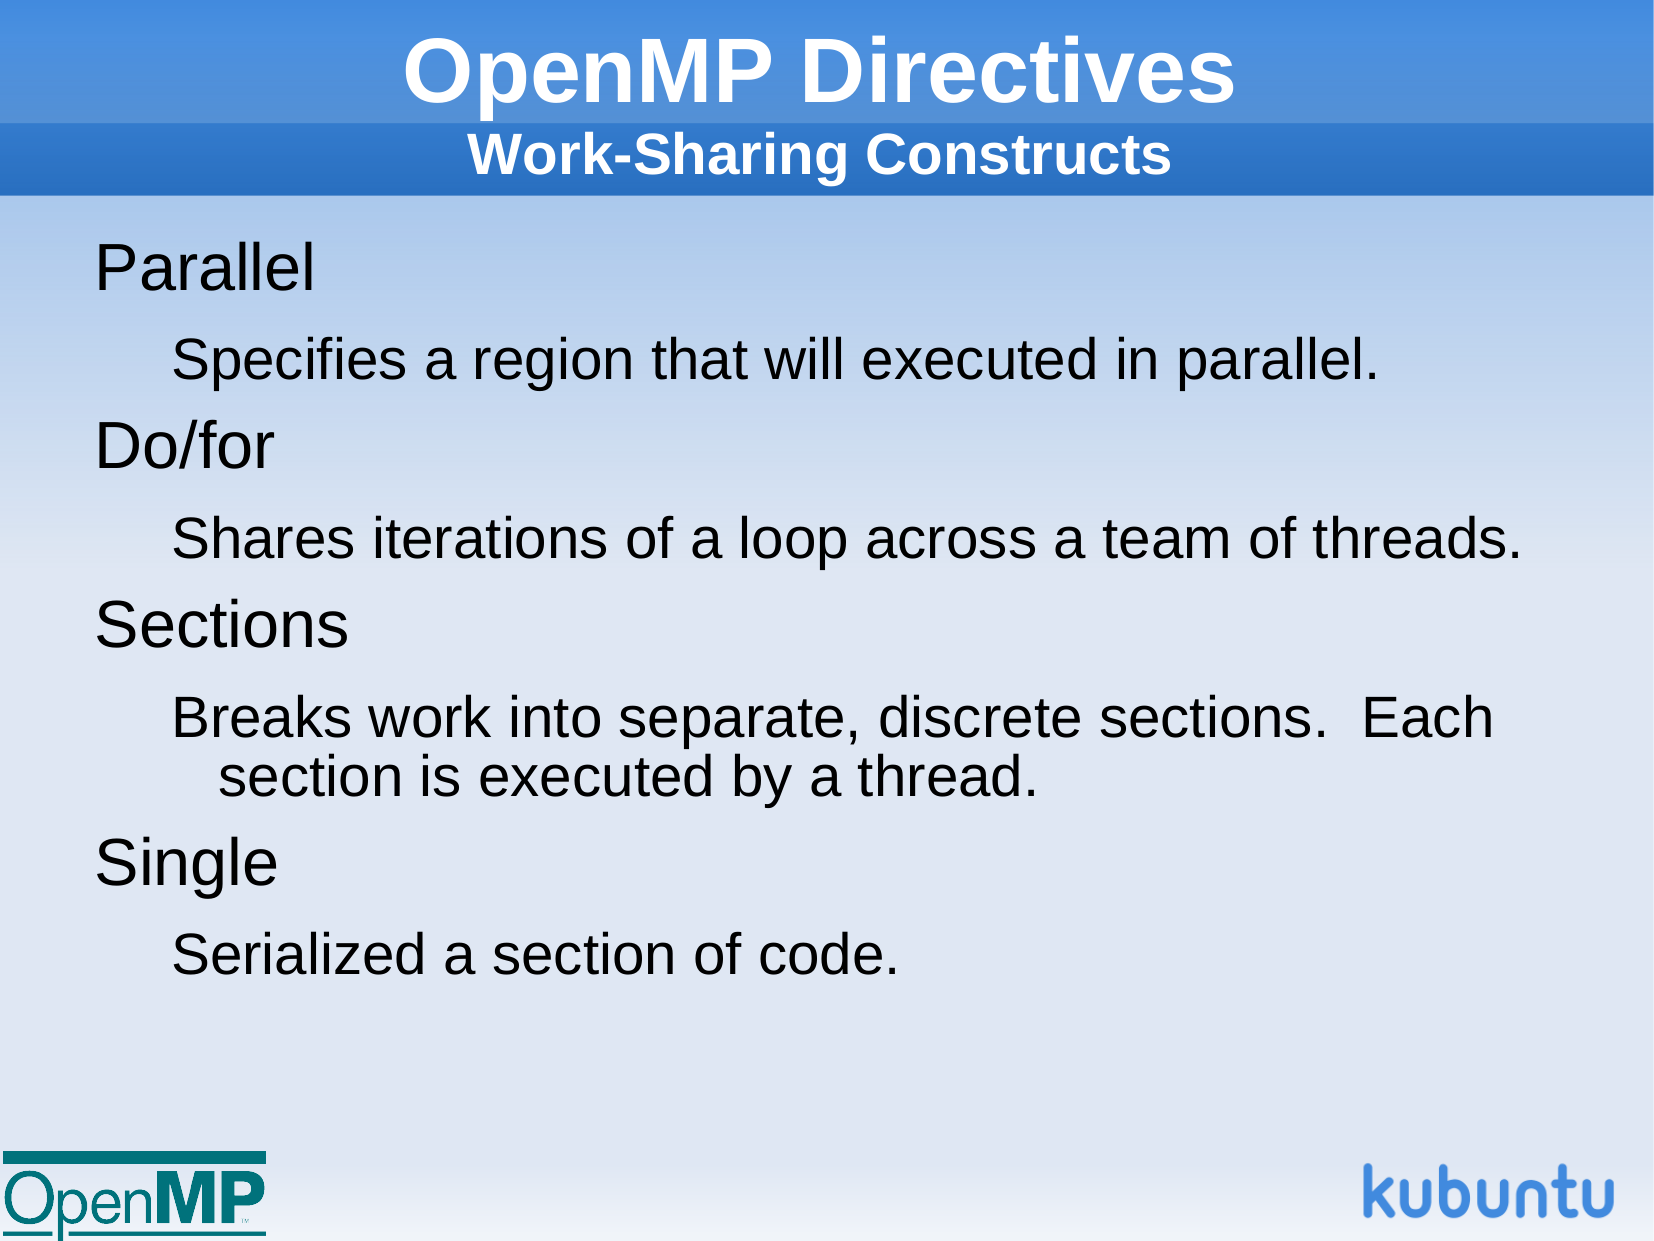

# OpenMP Directives Work-Sharing Constructs
Parallel
Specifies a region that will executed in parallel.
Do/for
Shares iterations of a loop across a team of threads.
Sections
Breaks work into separate, discrete sections. Each section is executed by a thread.
Single
Serialized a section of code.